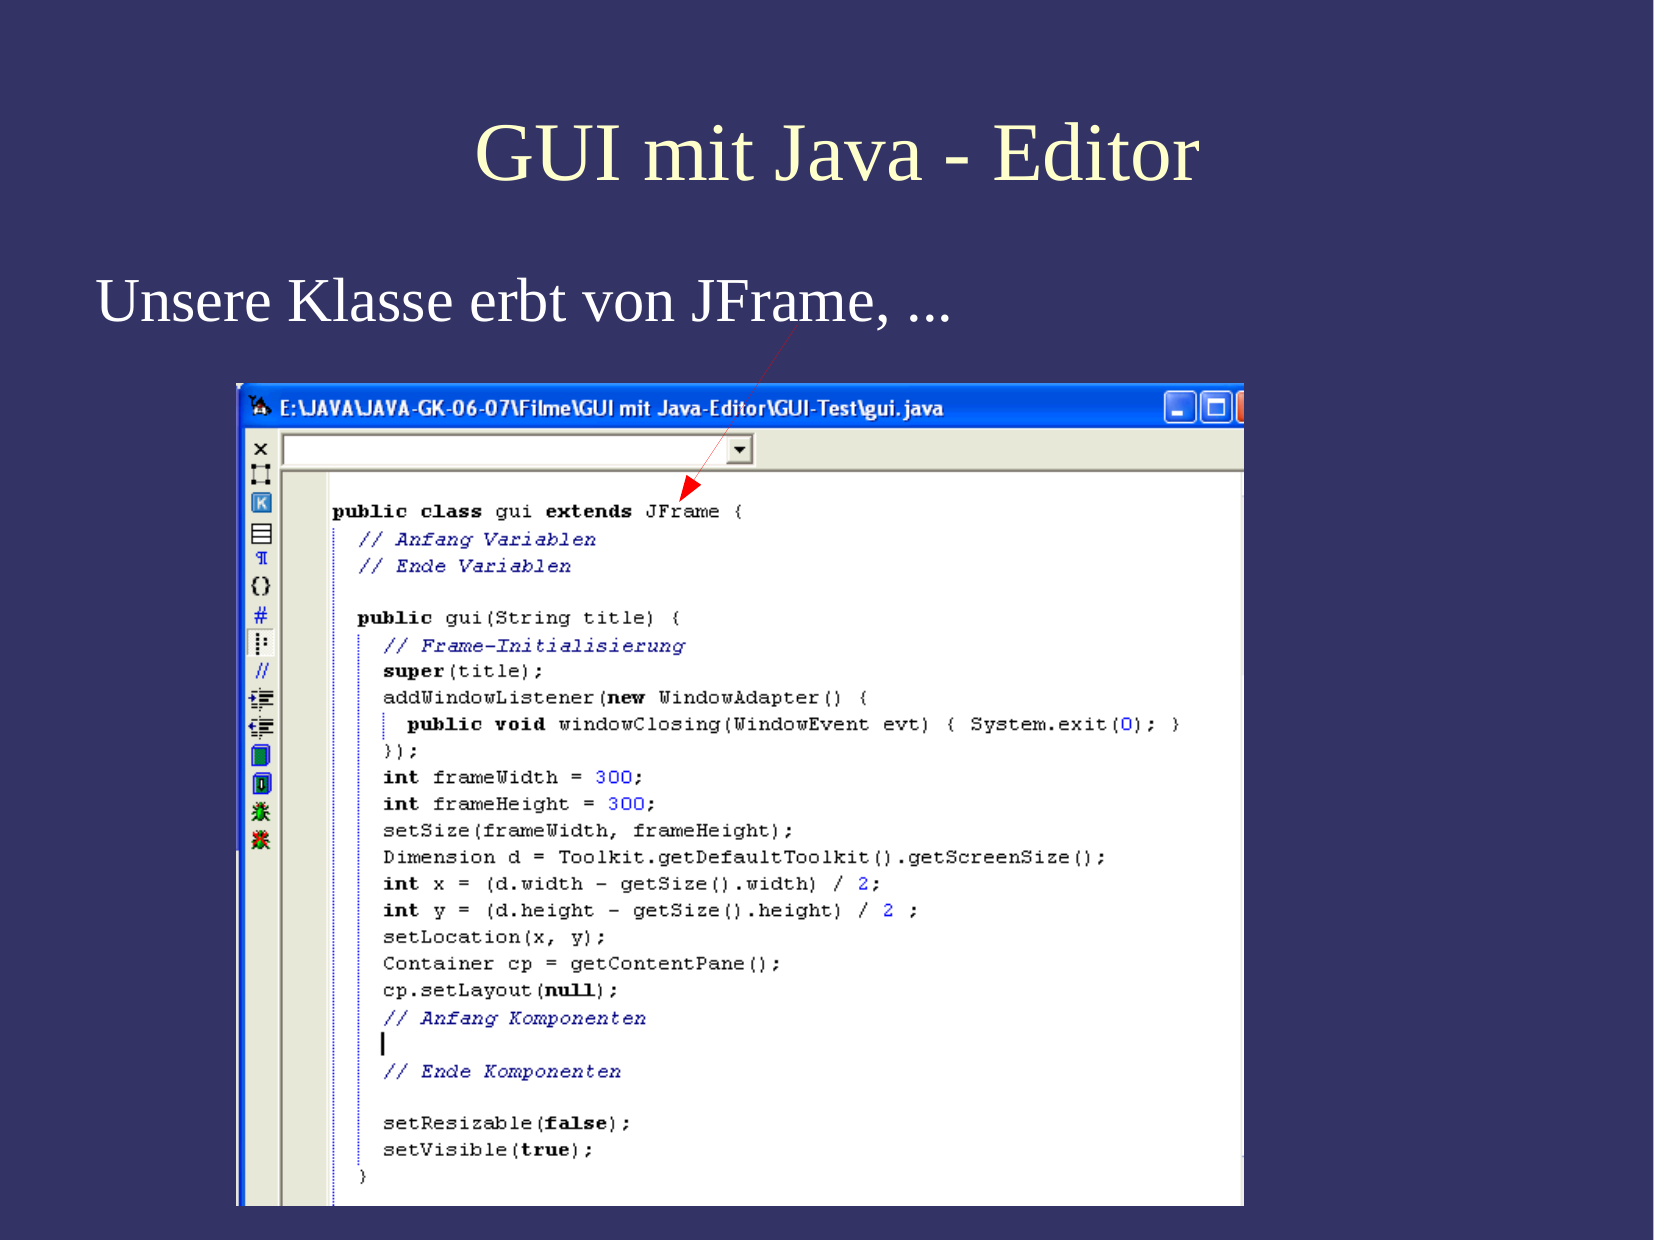

# GUI mit Java - Editor
Unsere Klasse erbt von JFrame, ...